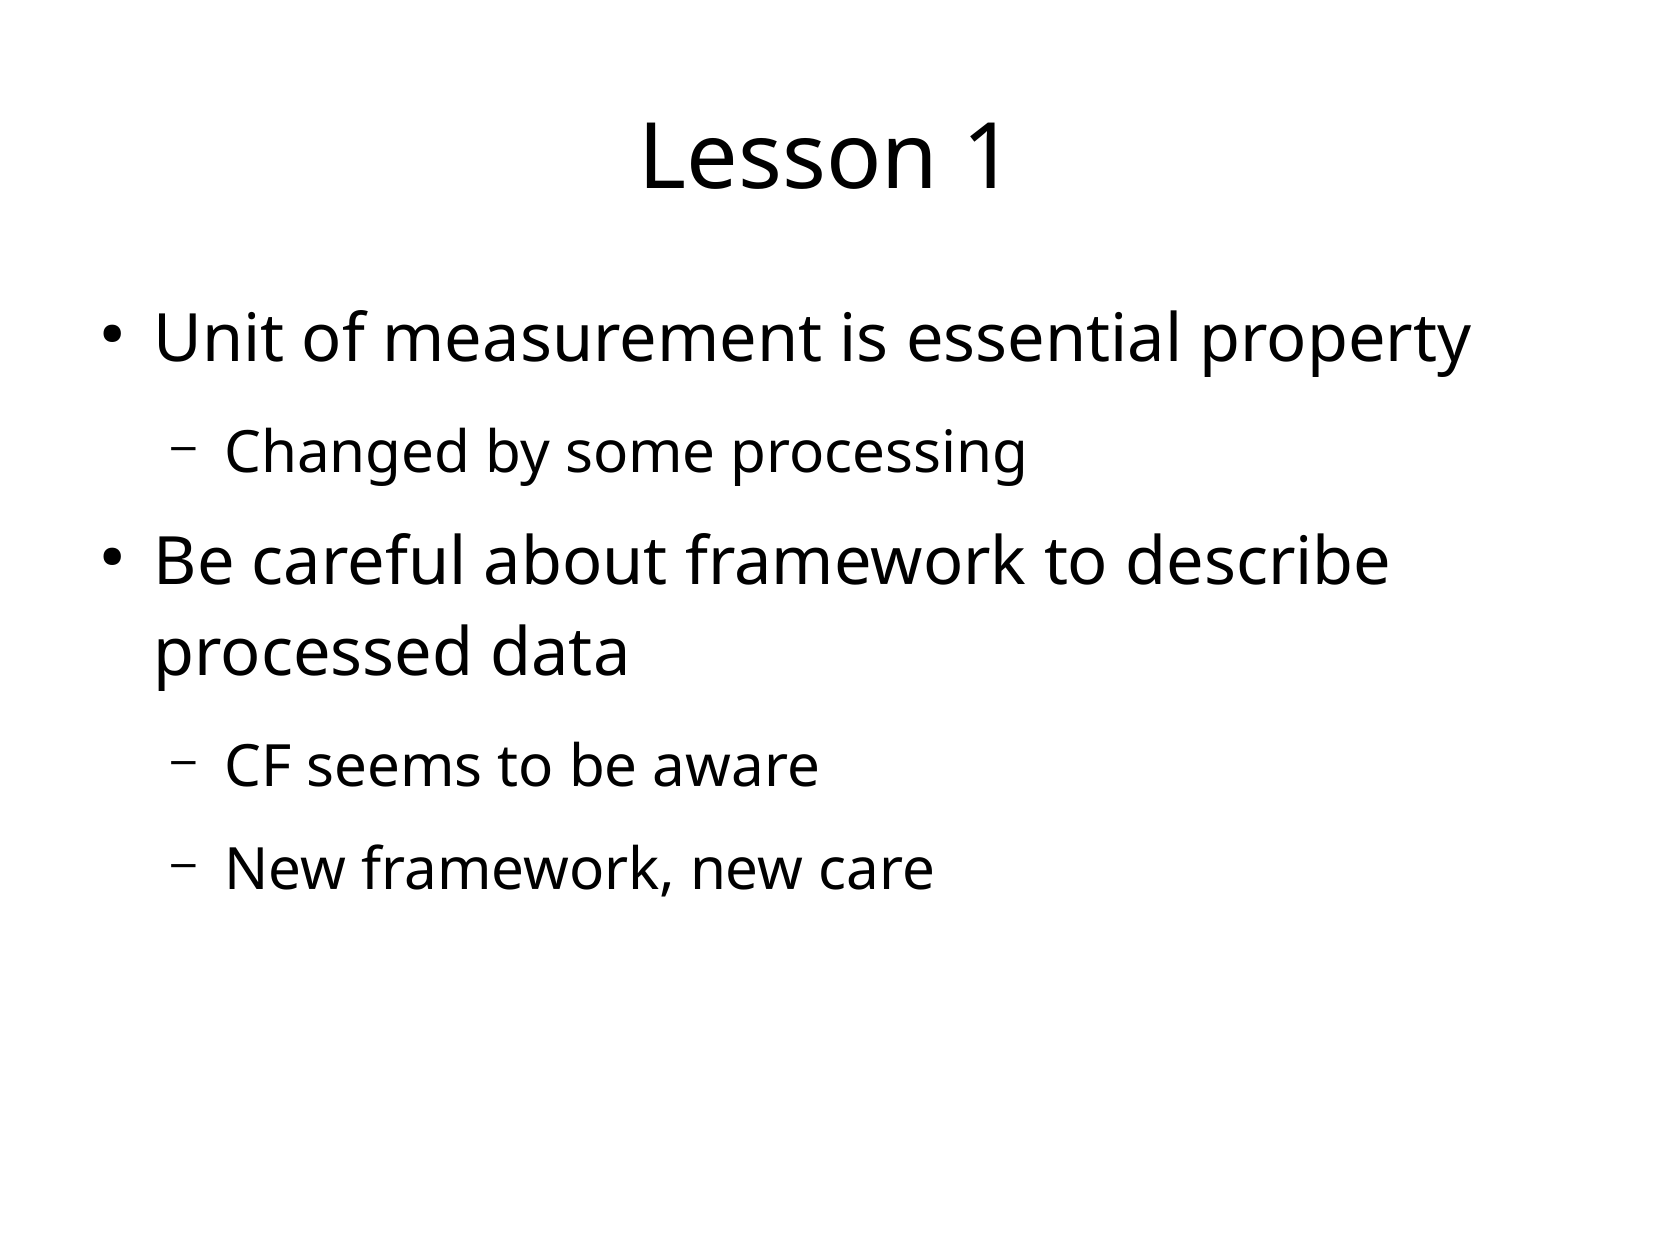

# Lesson 1
Unit of measurement is essential property
Changed by some processing
Be careful about framework to describe processed data
CF seems to be aware
New framework, new care